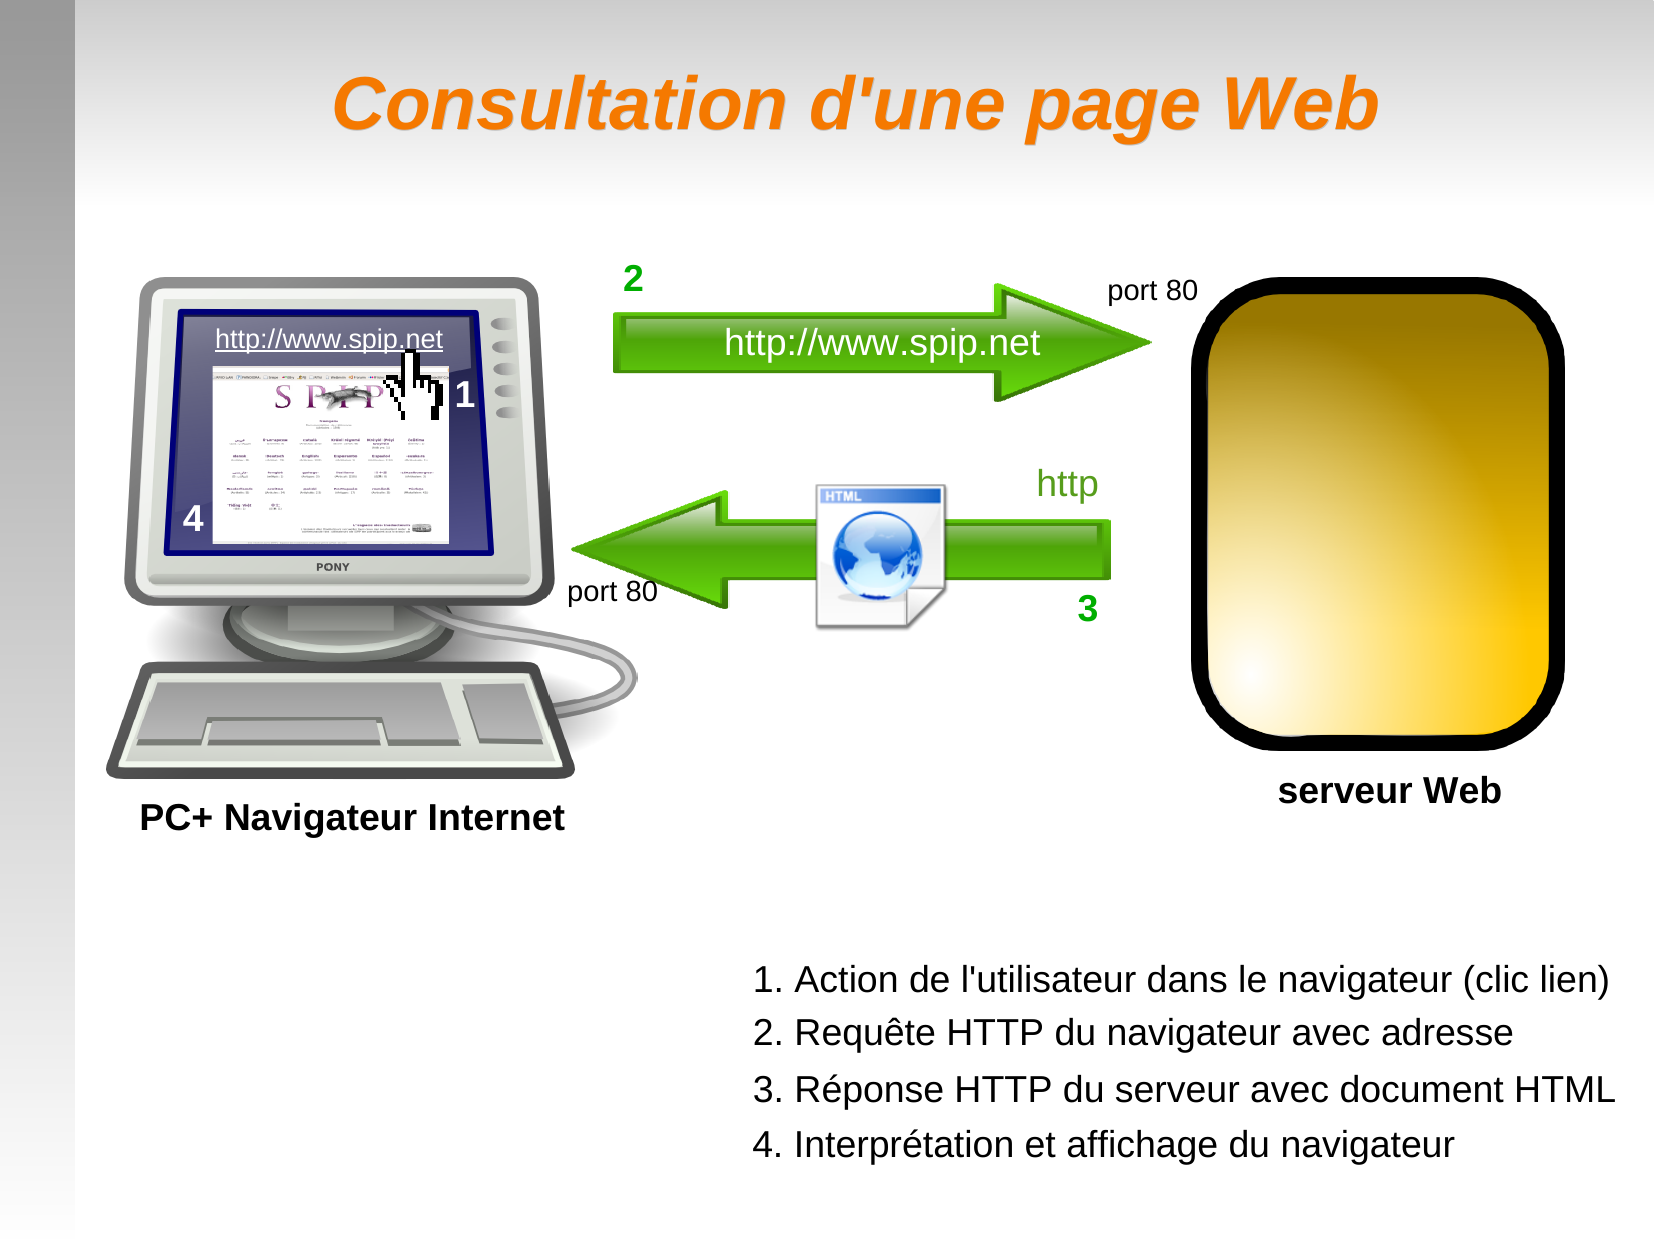

# Consultation d'une page Web
2
port 80
http://www.spip.net
http://www.spip.net
1
http
4
port 80
3
serveur Web
PC+ Navigateur Internet
1. Action de l'utilisateur dans le navigateur (clic lien)
2. Requête HTTP du navigateur avec adresse
3. Réponse HTTP du serveur avec document HTML
4. Interprétation et affichage du navigateur